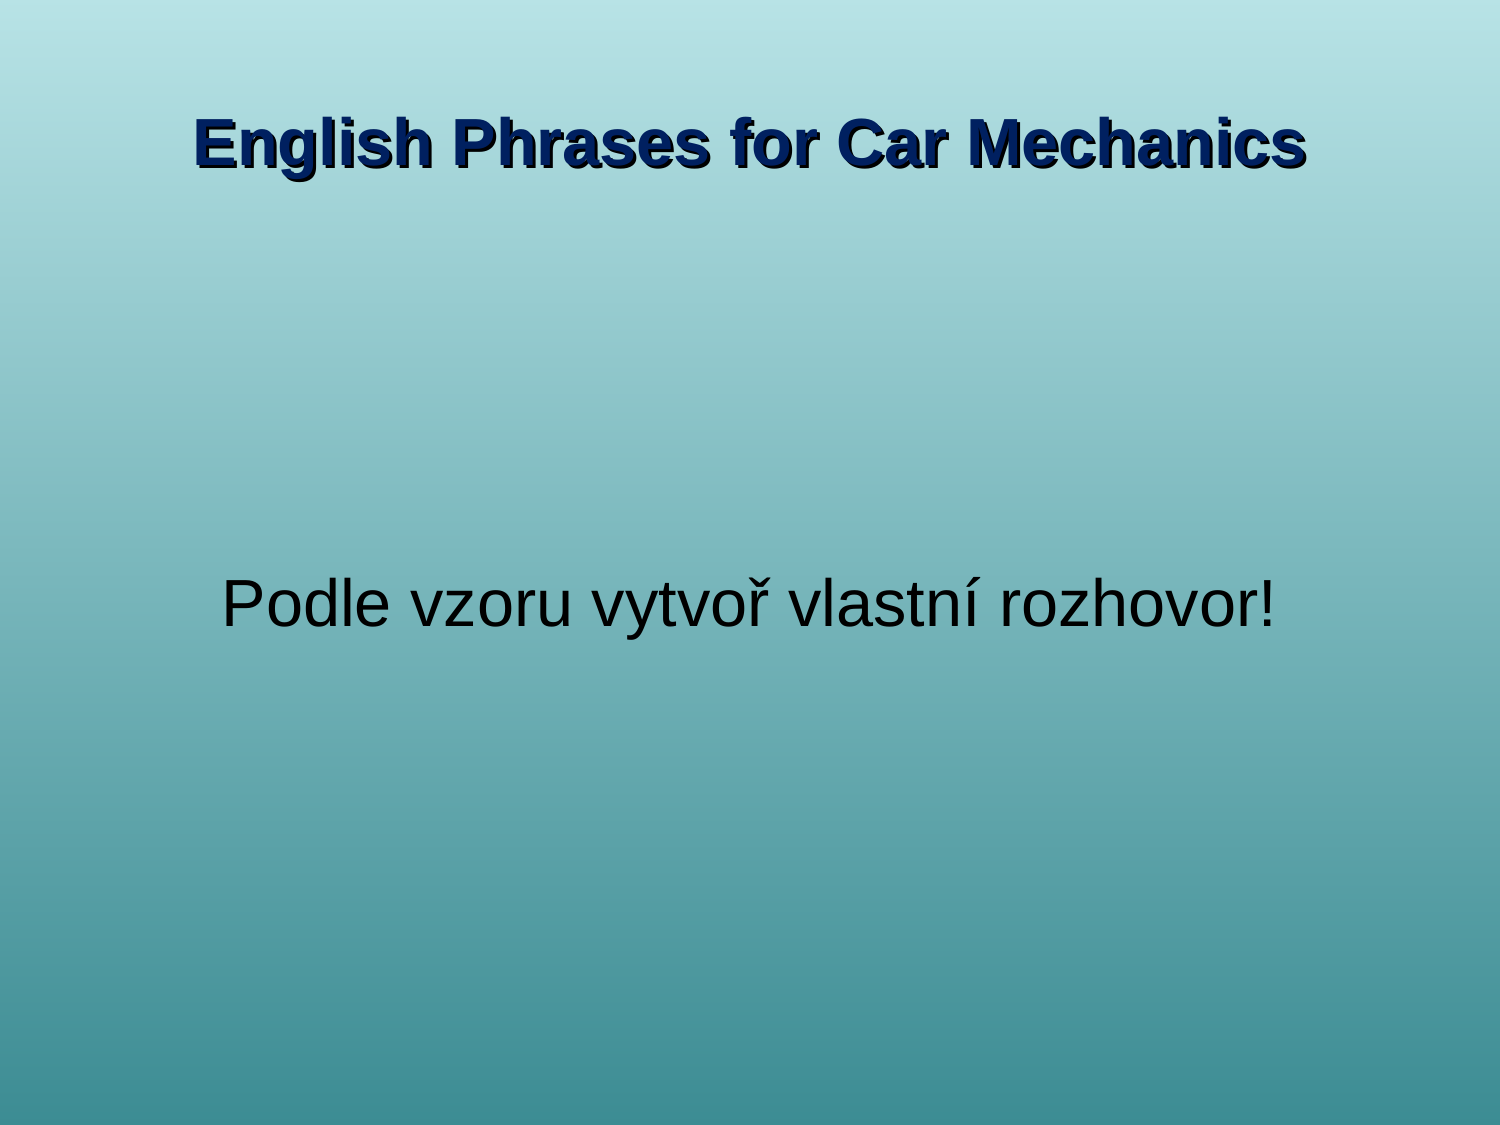

# English Phrases for Car Mechanics
Podle vzoru vytvoř vlastní rozhovor!